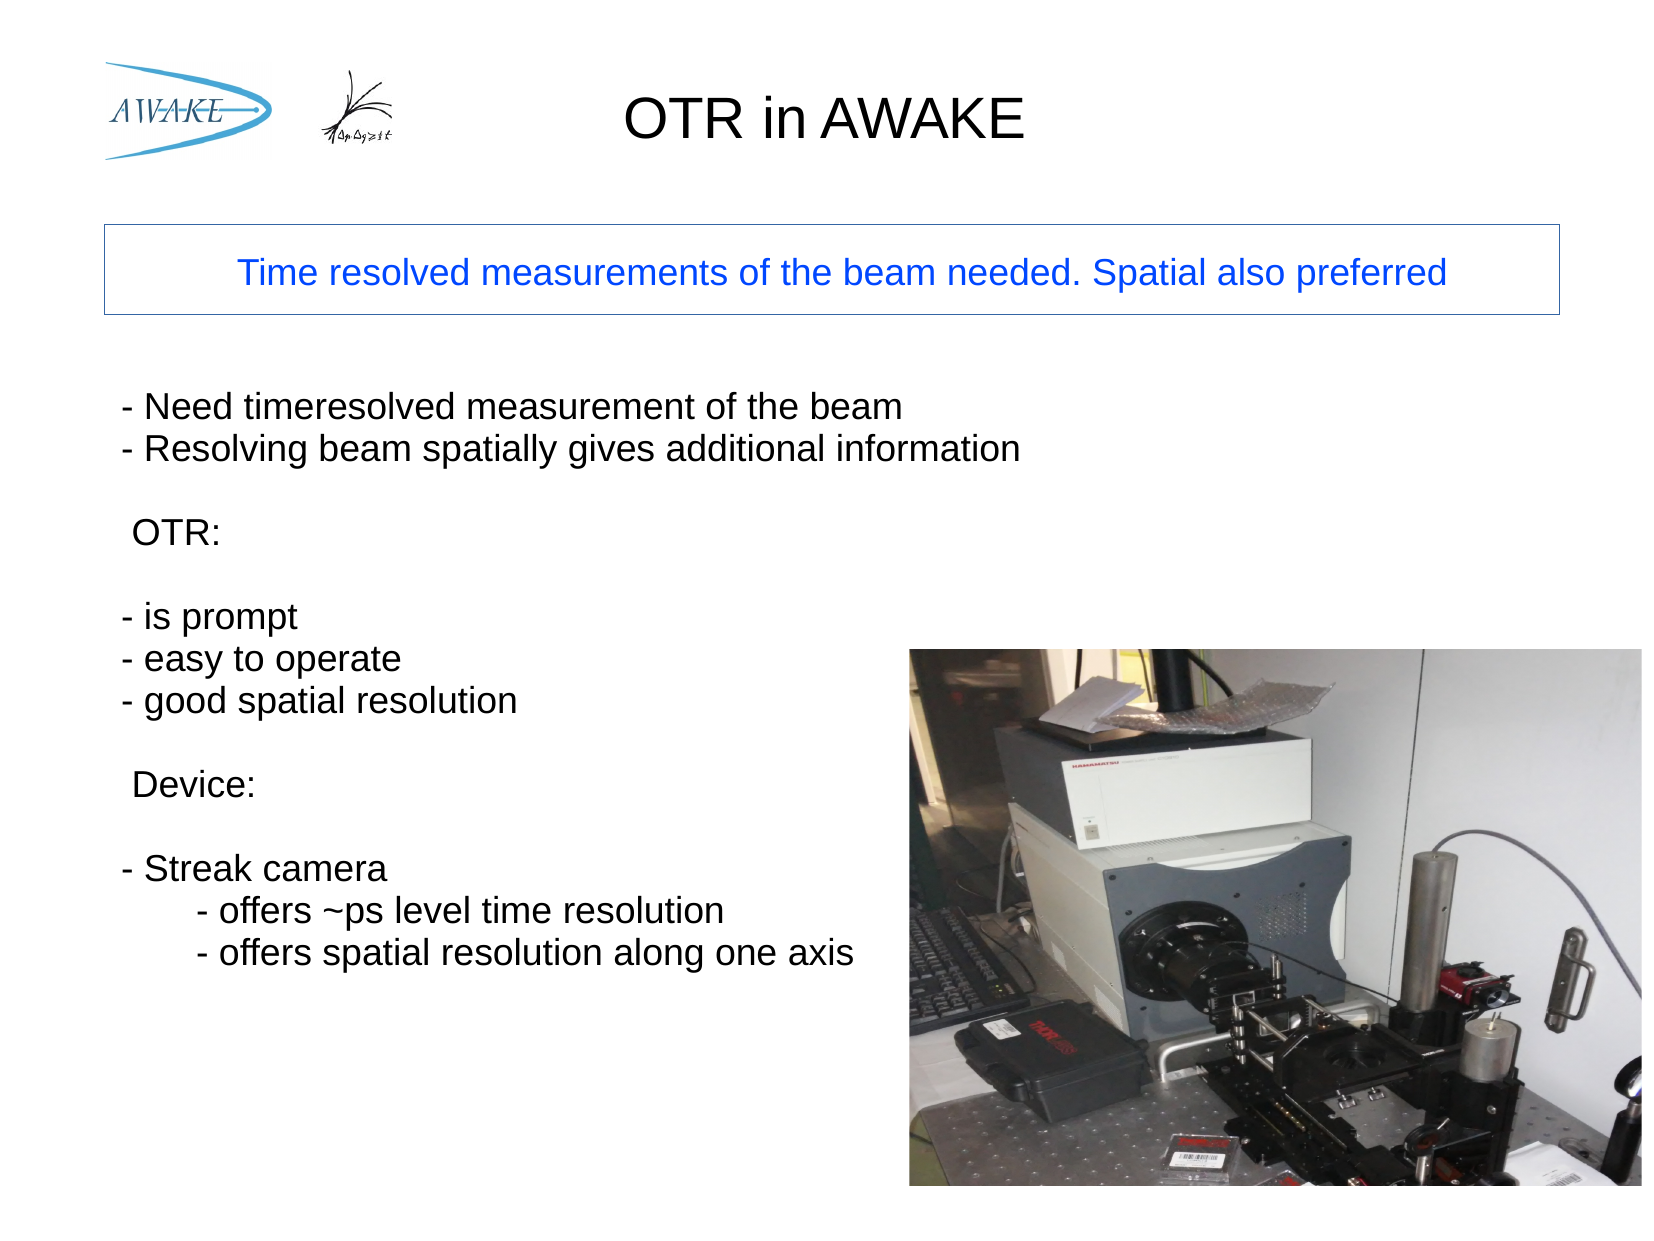

OTR in AWAKE
Time resolved measurements of the beam needed. Spatial also preferred
- Need timeresolved measurement of the beam
- Resolving beam spatially gives additional information
 OTR:
- is prompt
- easy to operate
- good spatial resolution
 Device:
- Streak camera
	- offers ~ps level time resolution
	- offers spatial resolution along one axis